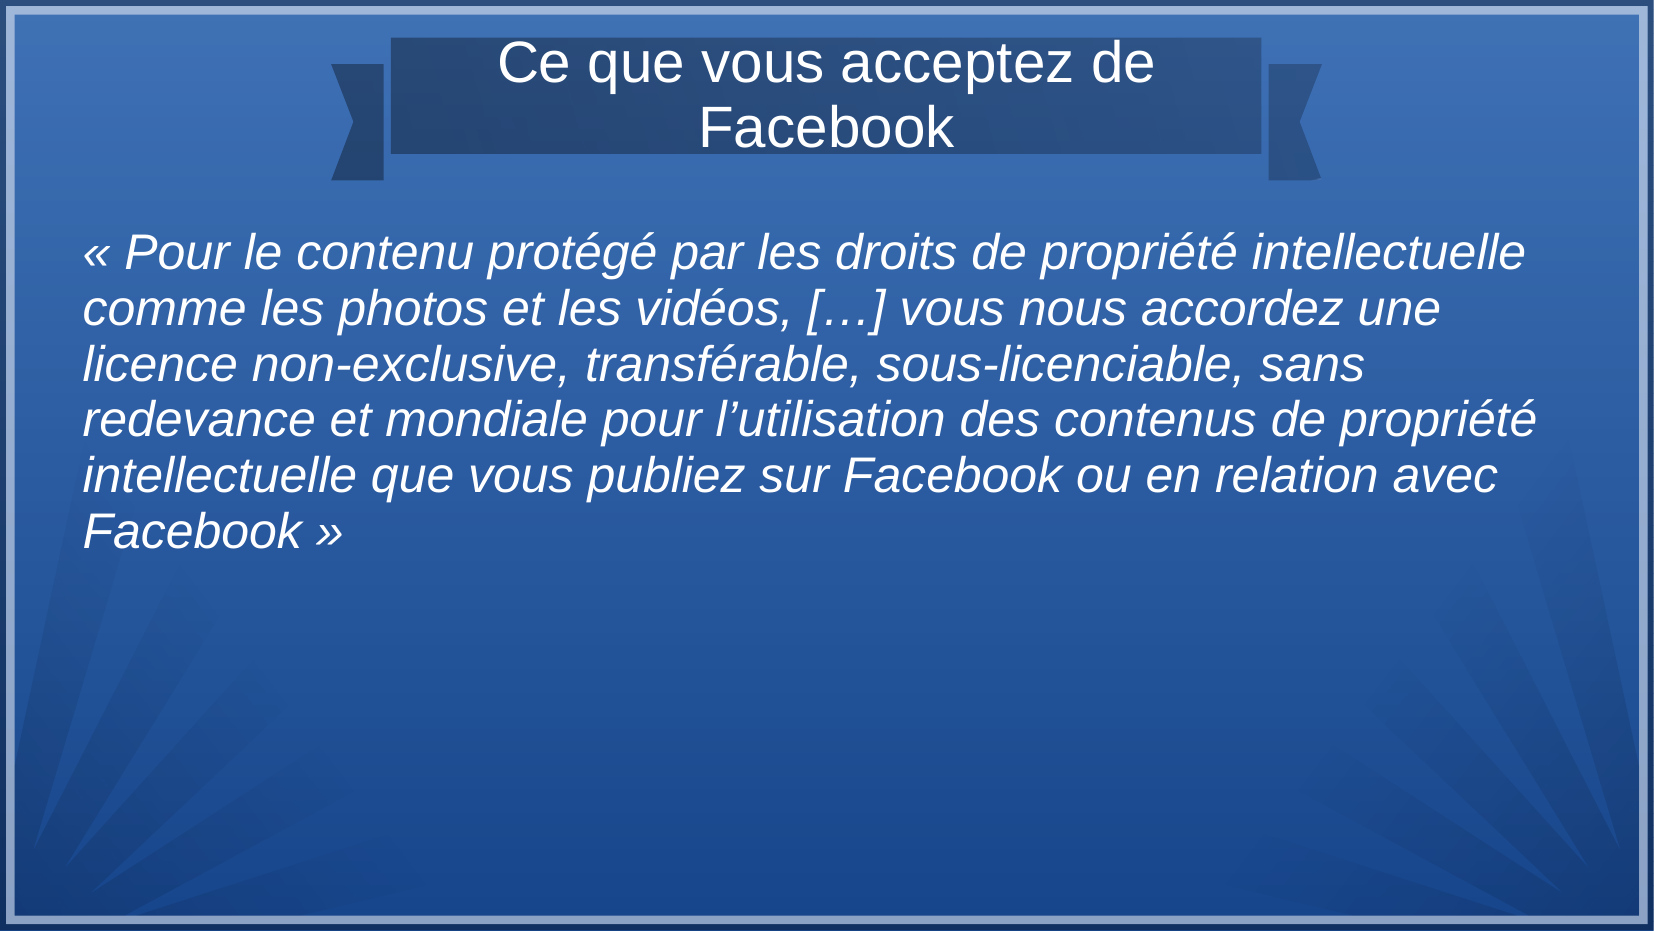

# Ce que vous acceptez de Facebook
« Pour le contenu protégé par les droits de propriété intellectuelle comme les photos et les vidéos, […] vous nous accordez une licence non-exclusive, transférable, sous-licenciable, sans redevance et mondiale pour l’utilisation des contenus de propriété intellectuelle que vous publiez sur Facebook ou en relation avec Facebook »